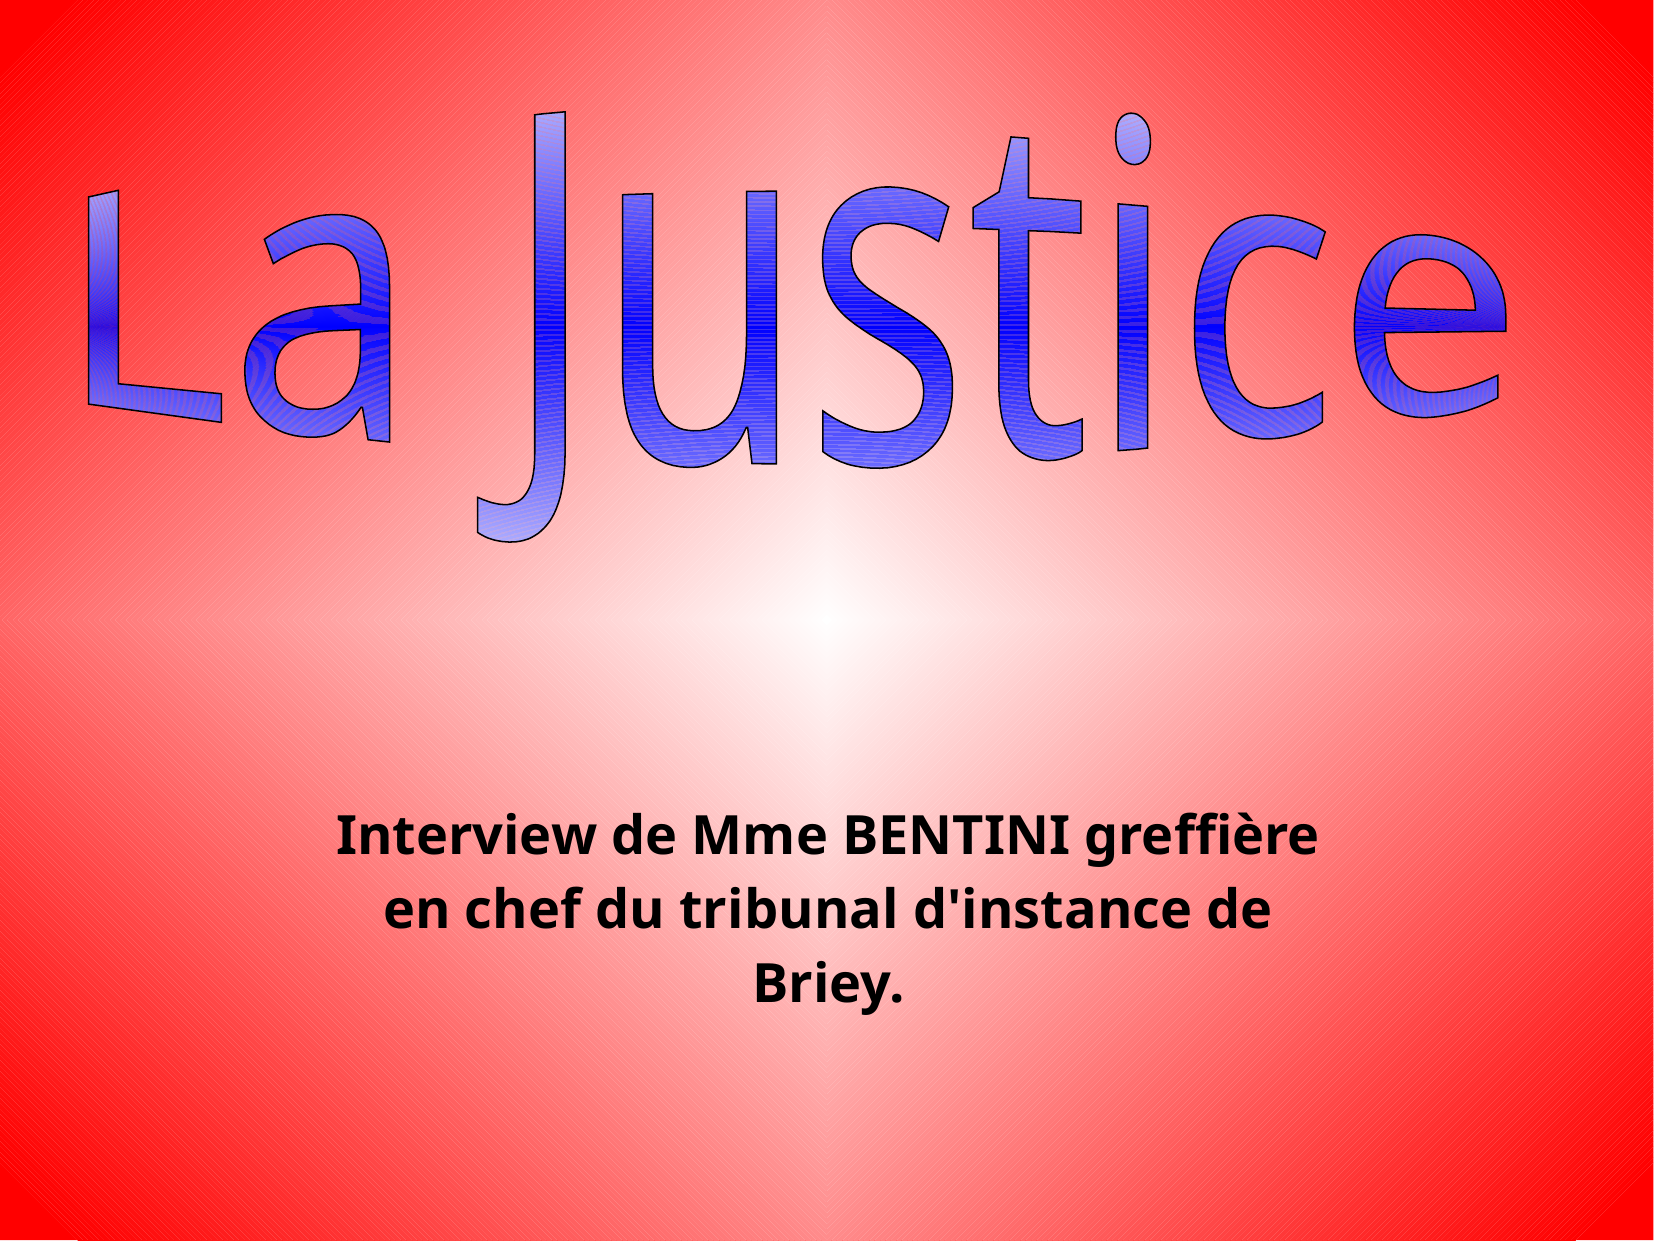

La Justice
Interview de Mme BENTINI greffière en chef du tribunal d'instance de Briey.